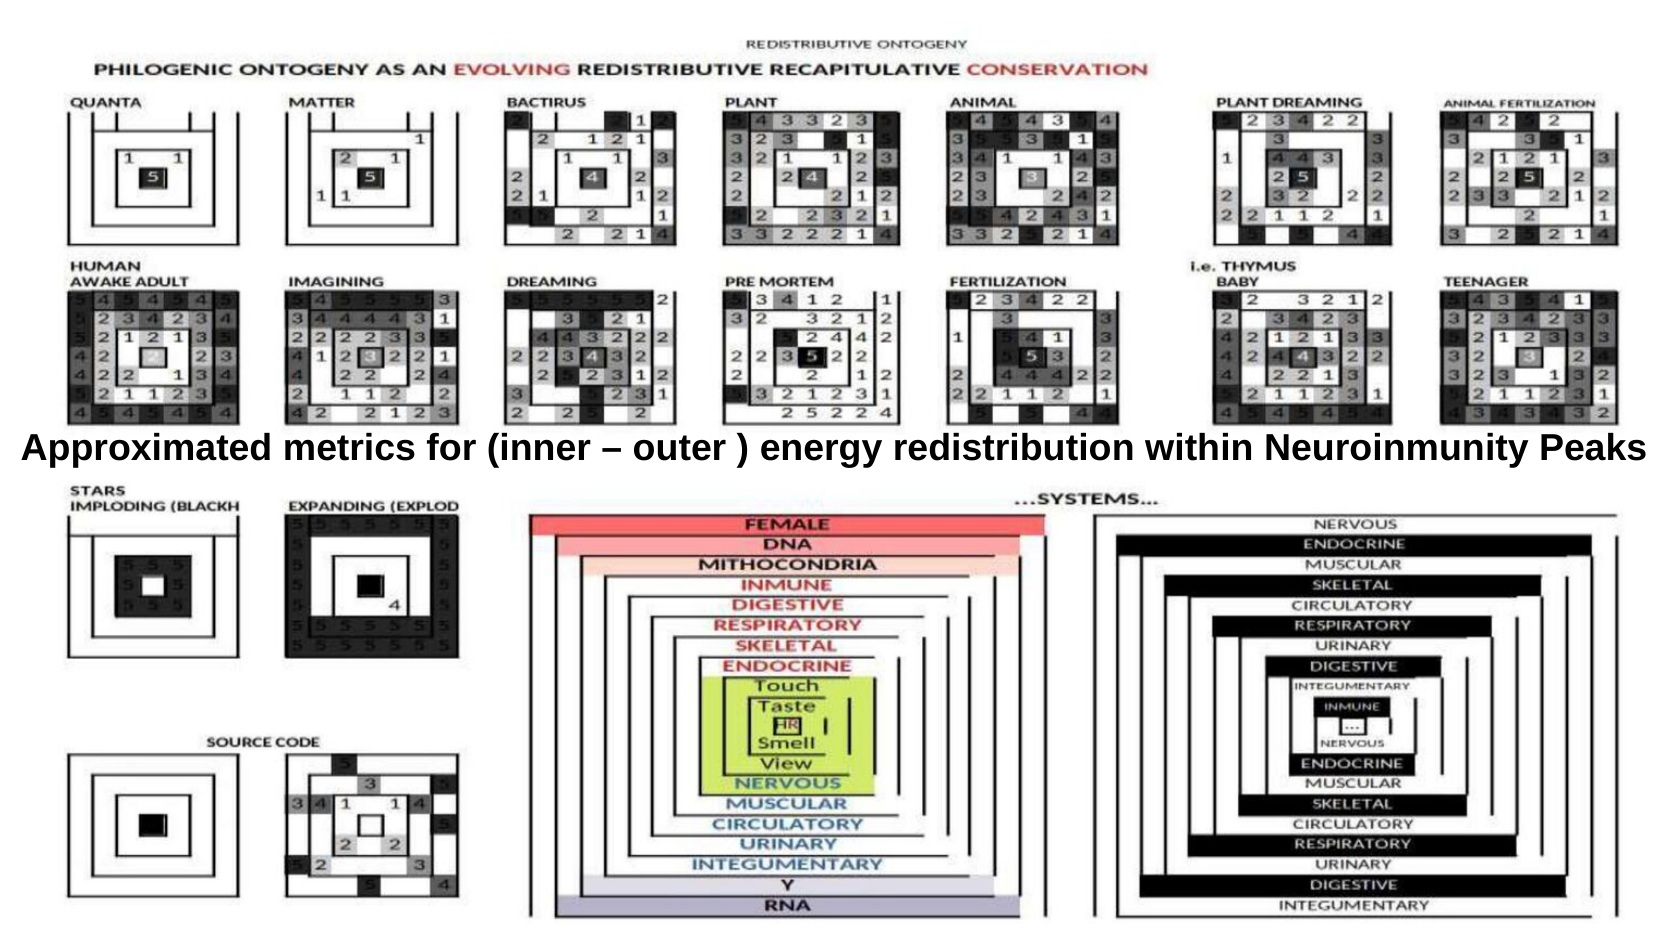

#
Approximated metrics for (inner – outer ) energy redistribution within Neuroinmunity Peaks